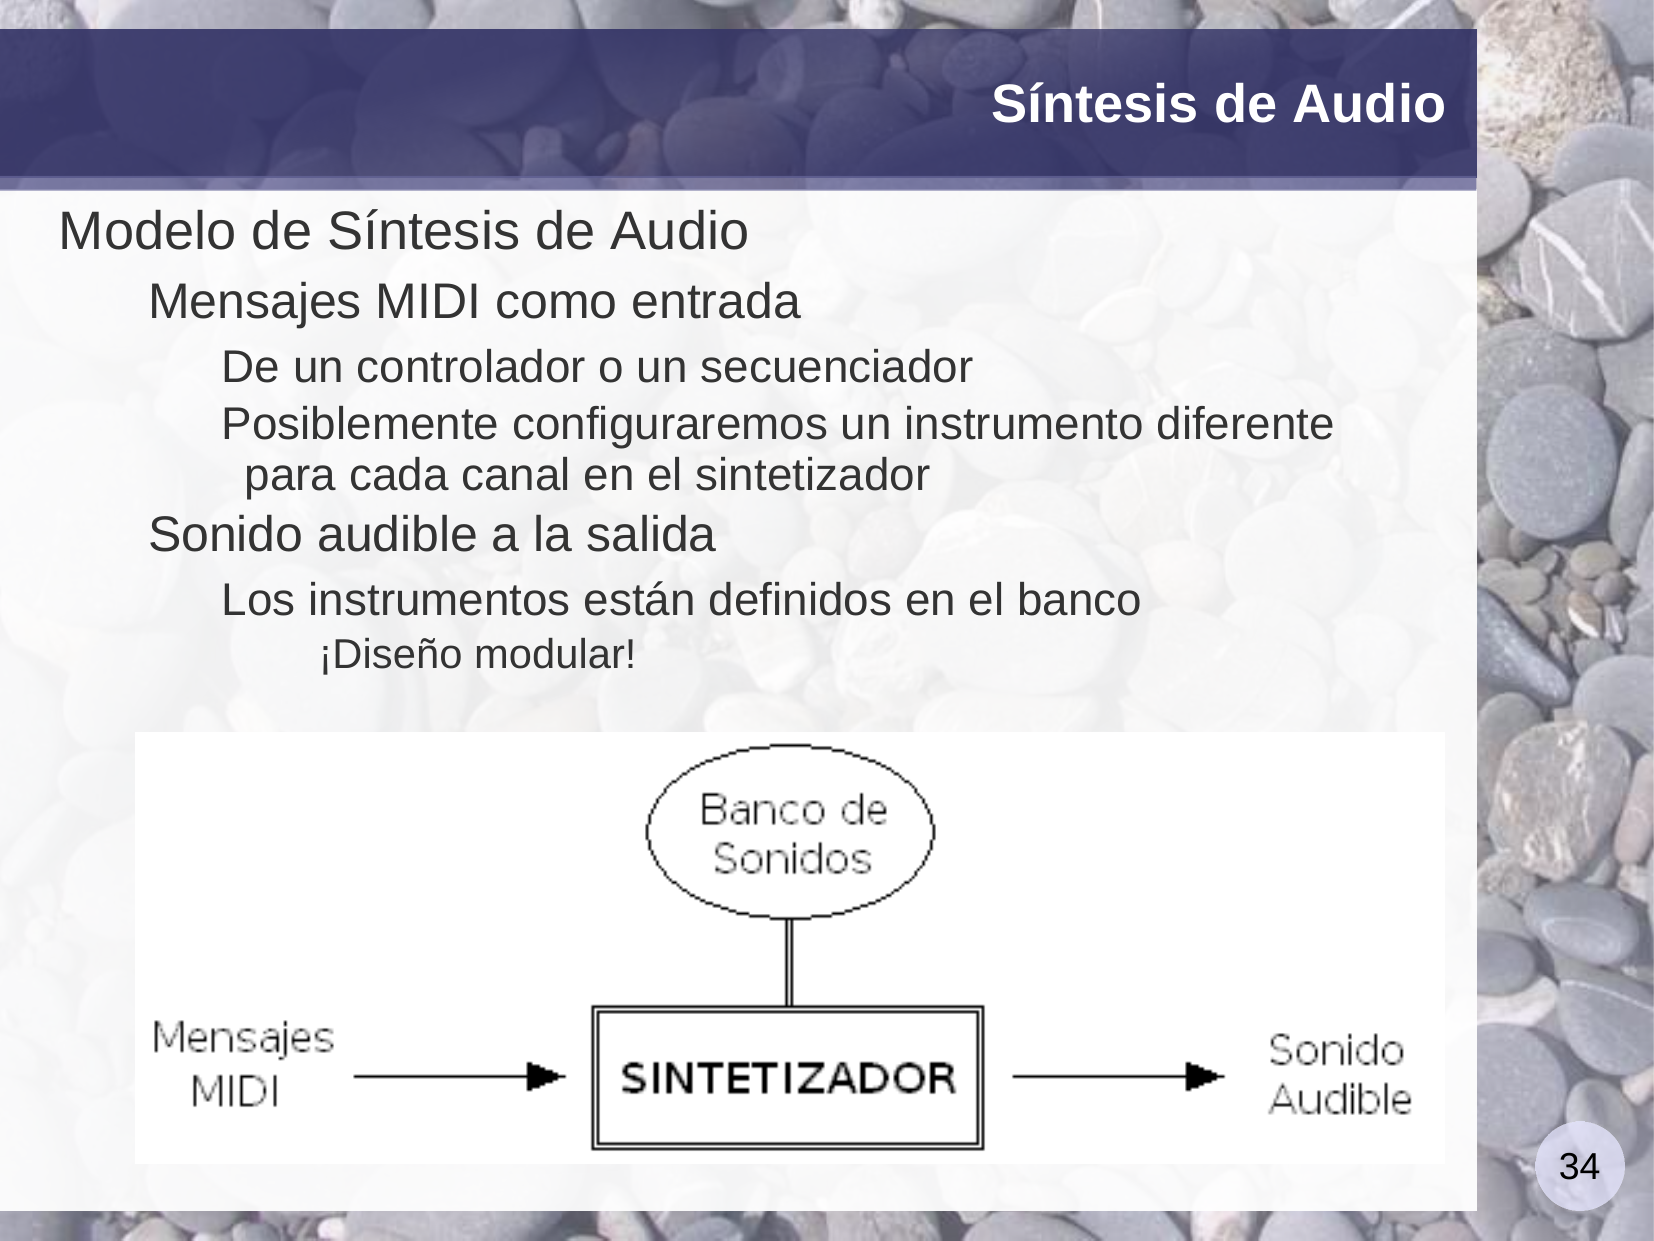

# Síntesis de Audio
Modelo de Síntesis de Audio
 Mensajes MIDI como entrada
 De un controlador o un secuenciador
 Posiblemente configuraremos un instrumento diferente para cada canal en el sintetizador
 Sonido audible a la salida
 Los instrumentos están definidos en el banco
 ¡Diseño modular!